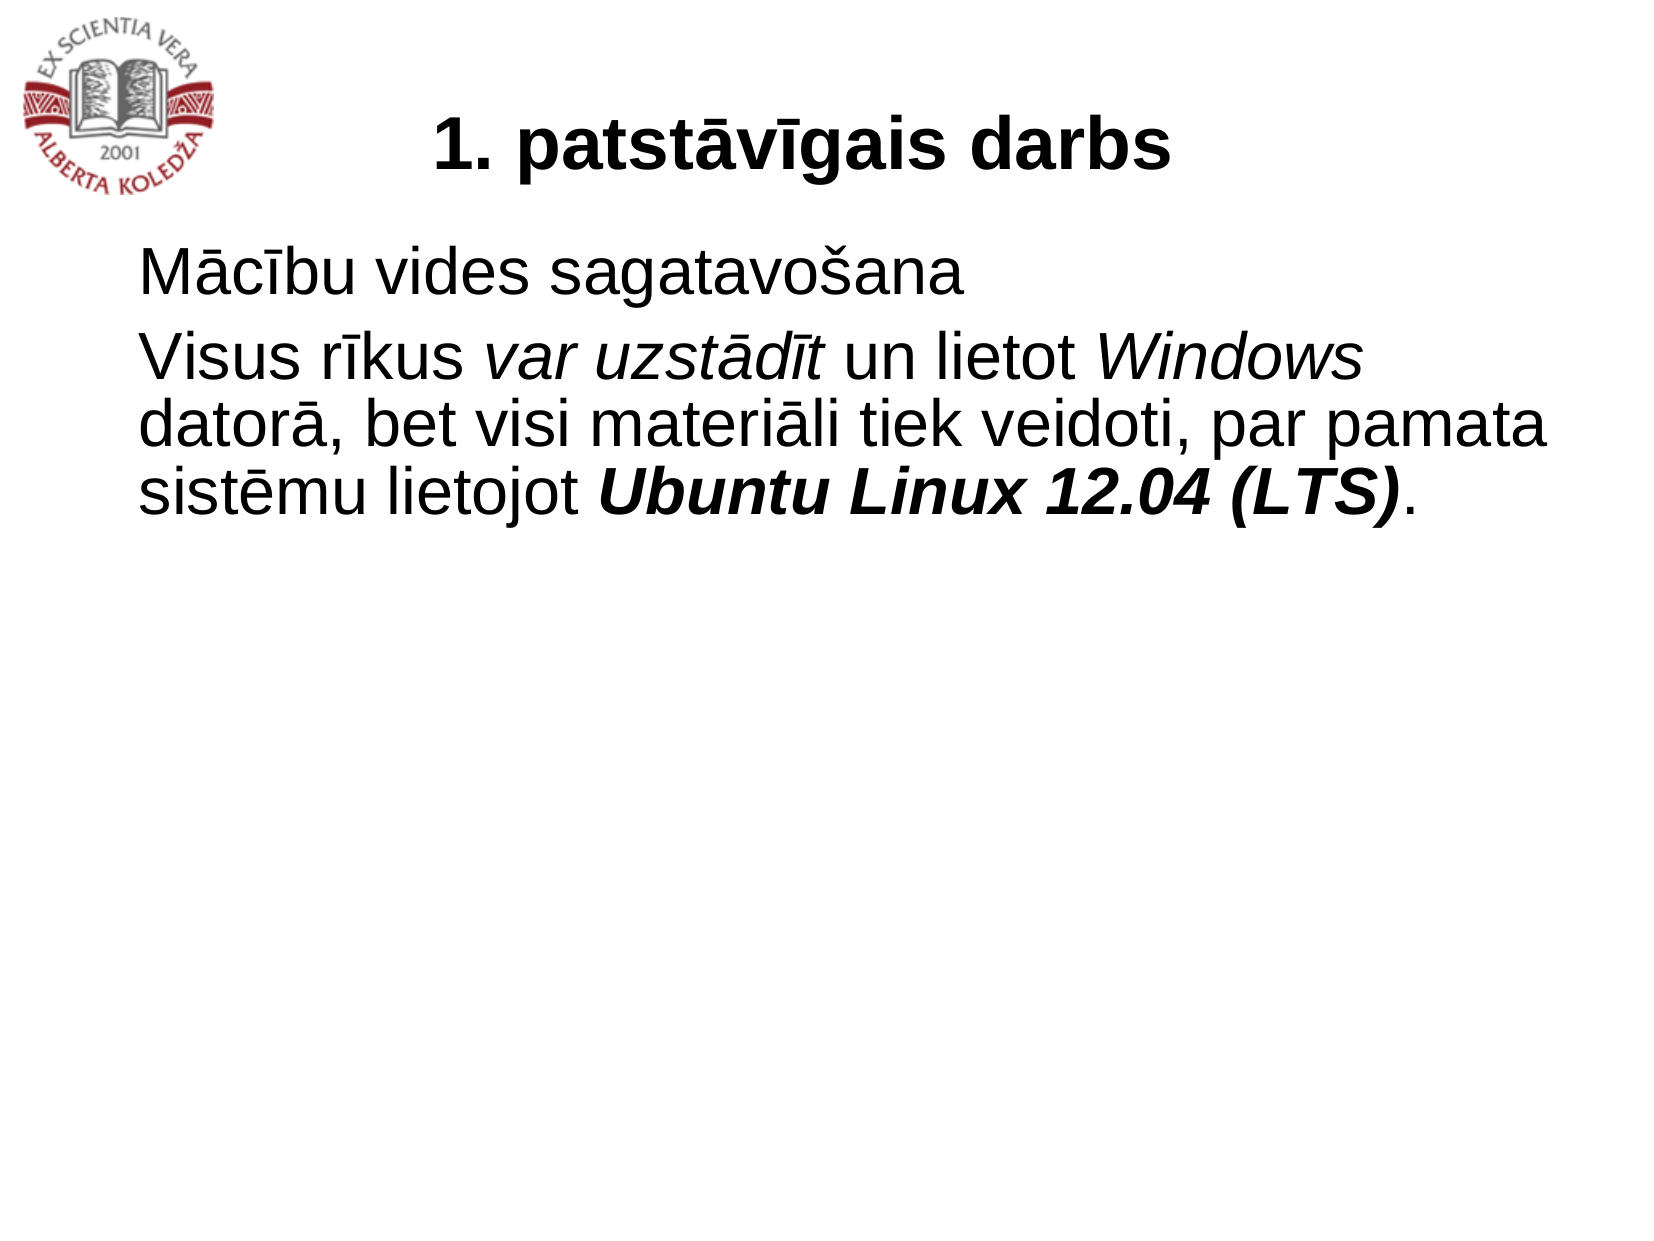

# 1. patstāvīgais darbs
Mācību vides sagatavošana
Visus rīkus var uzstādīt un lietot Windows datorā, bet visi materiāli tiek veidoti, par pamata sistēmu lietojot Ubuntu Linux 12.04 (LTS).